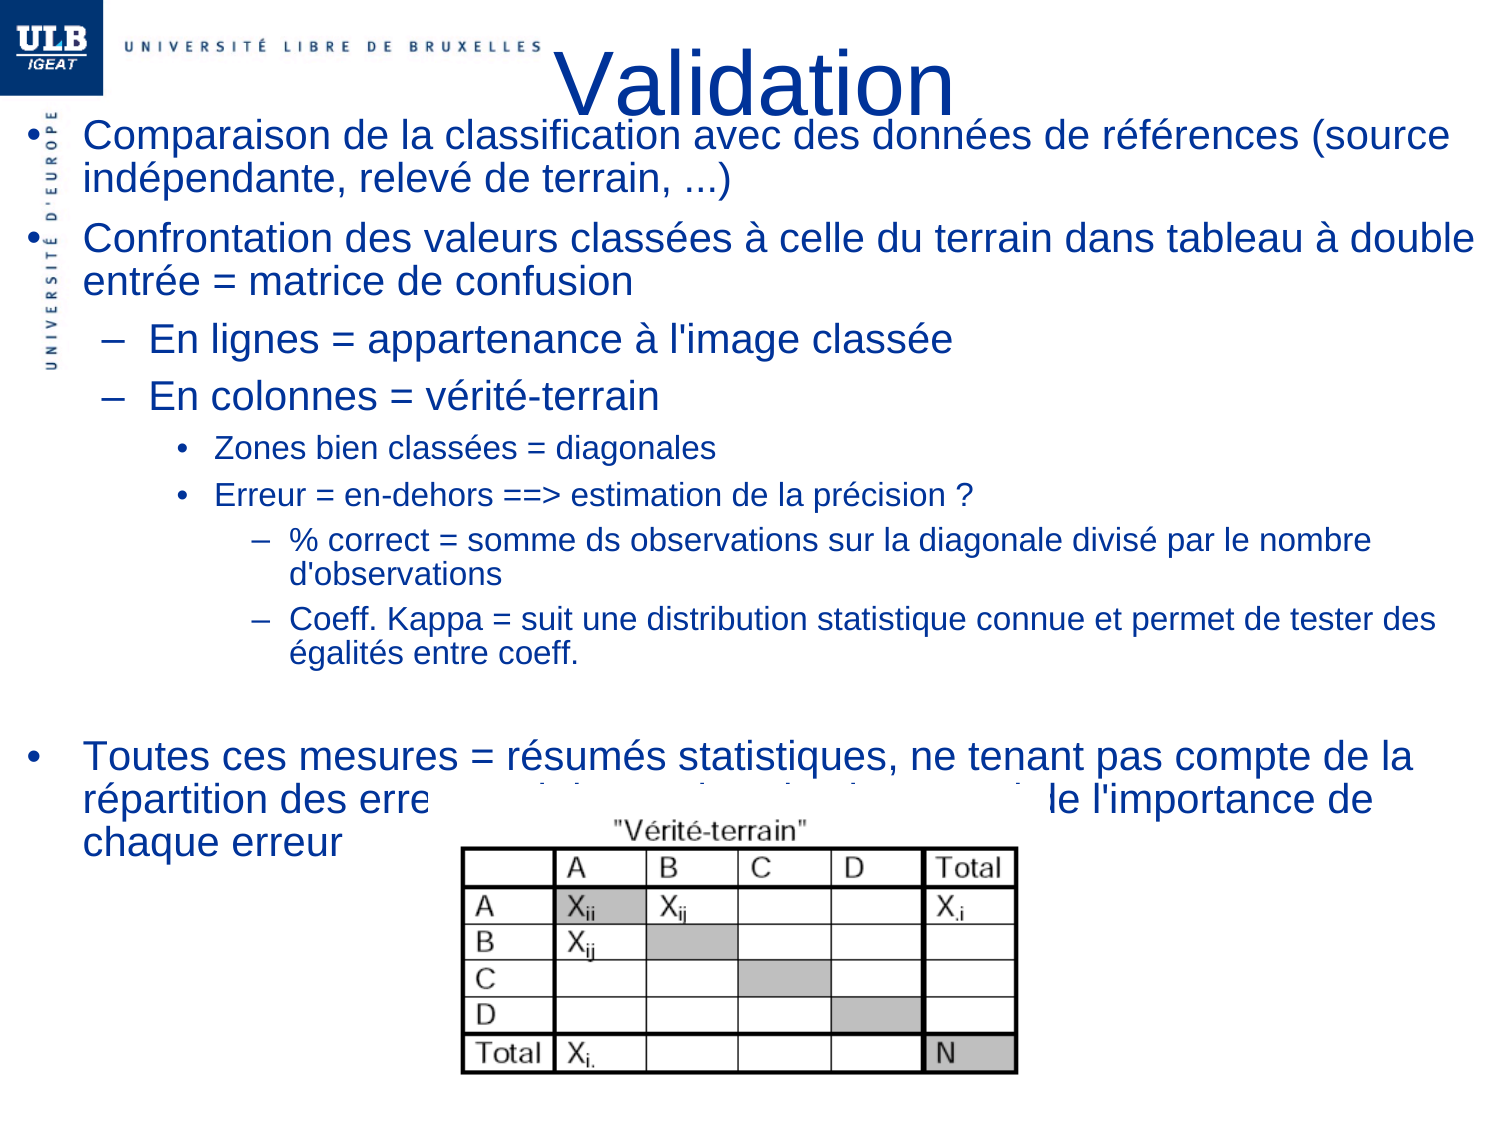

# Validation
Comparaison de la classification avec des données de références (source indépendante, relevé de terrain, ...)
Confrontation des valeurs classées à celle du terrain dans tableau à double entrée = matrice de confusion
En lignes = appartenance à l'image classée
En colonnes = vérité-terrain
Zones bien classées = diagonales
Erreur = en-dehors ==> estimation de la précision ?
% correct = somme ds observations sur la diagonale divisé par le nombre d'observations
Coeff. Kappa = suit une distribution statistique connue et permet de tester des égalités entre coeff.
Toutes ces mesures = résumés statistiques, ne tenant pas compte de la répartition des erreurs, ni du nombre de classes, ni de l'importance de chaque erreur